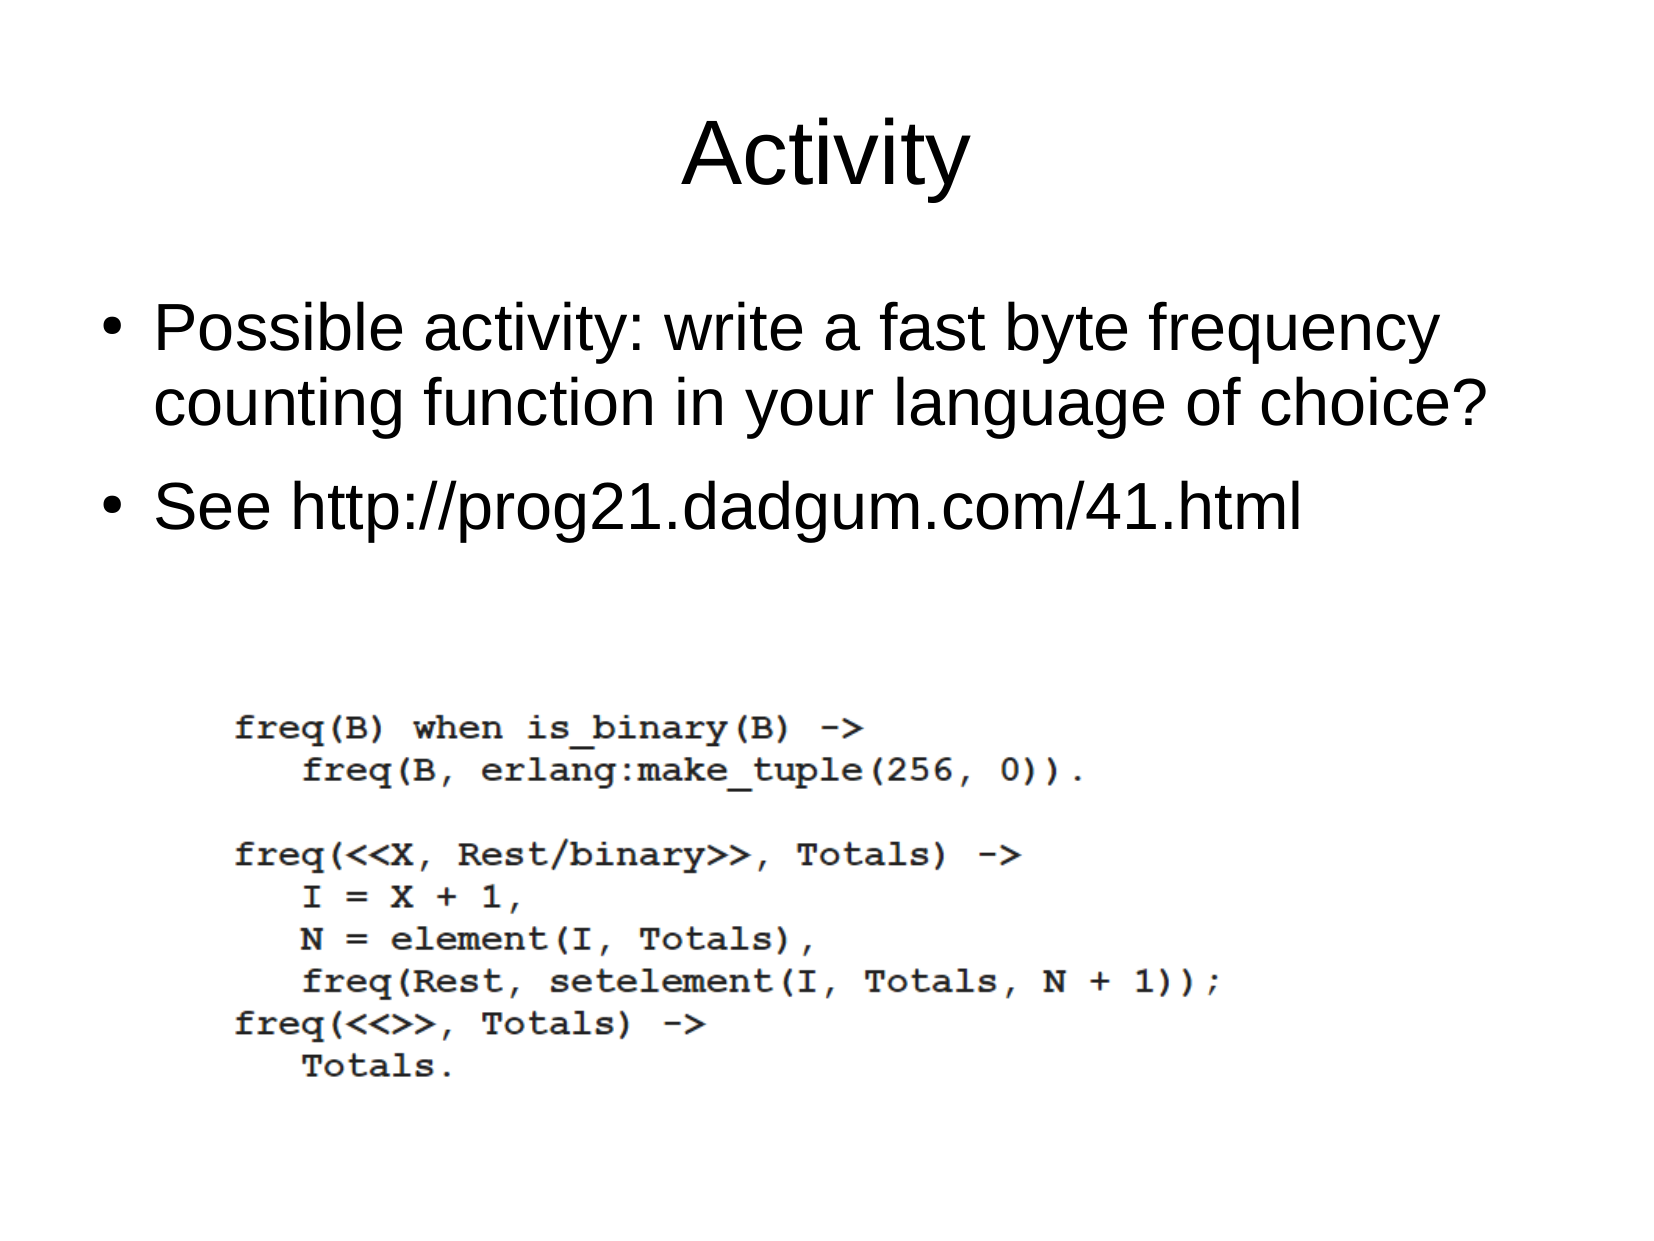

# Activity
Possible activity: write a fast byte frequency counting function in your language of choice?
See http://prog21.dadgum.com/41.html